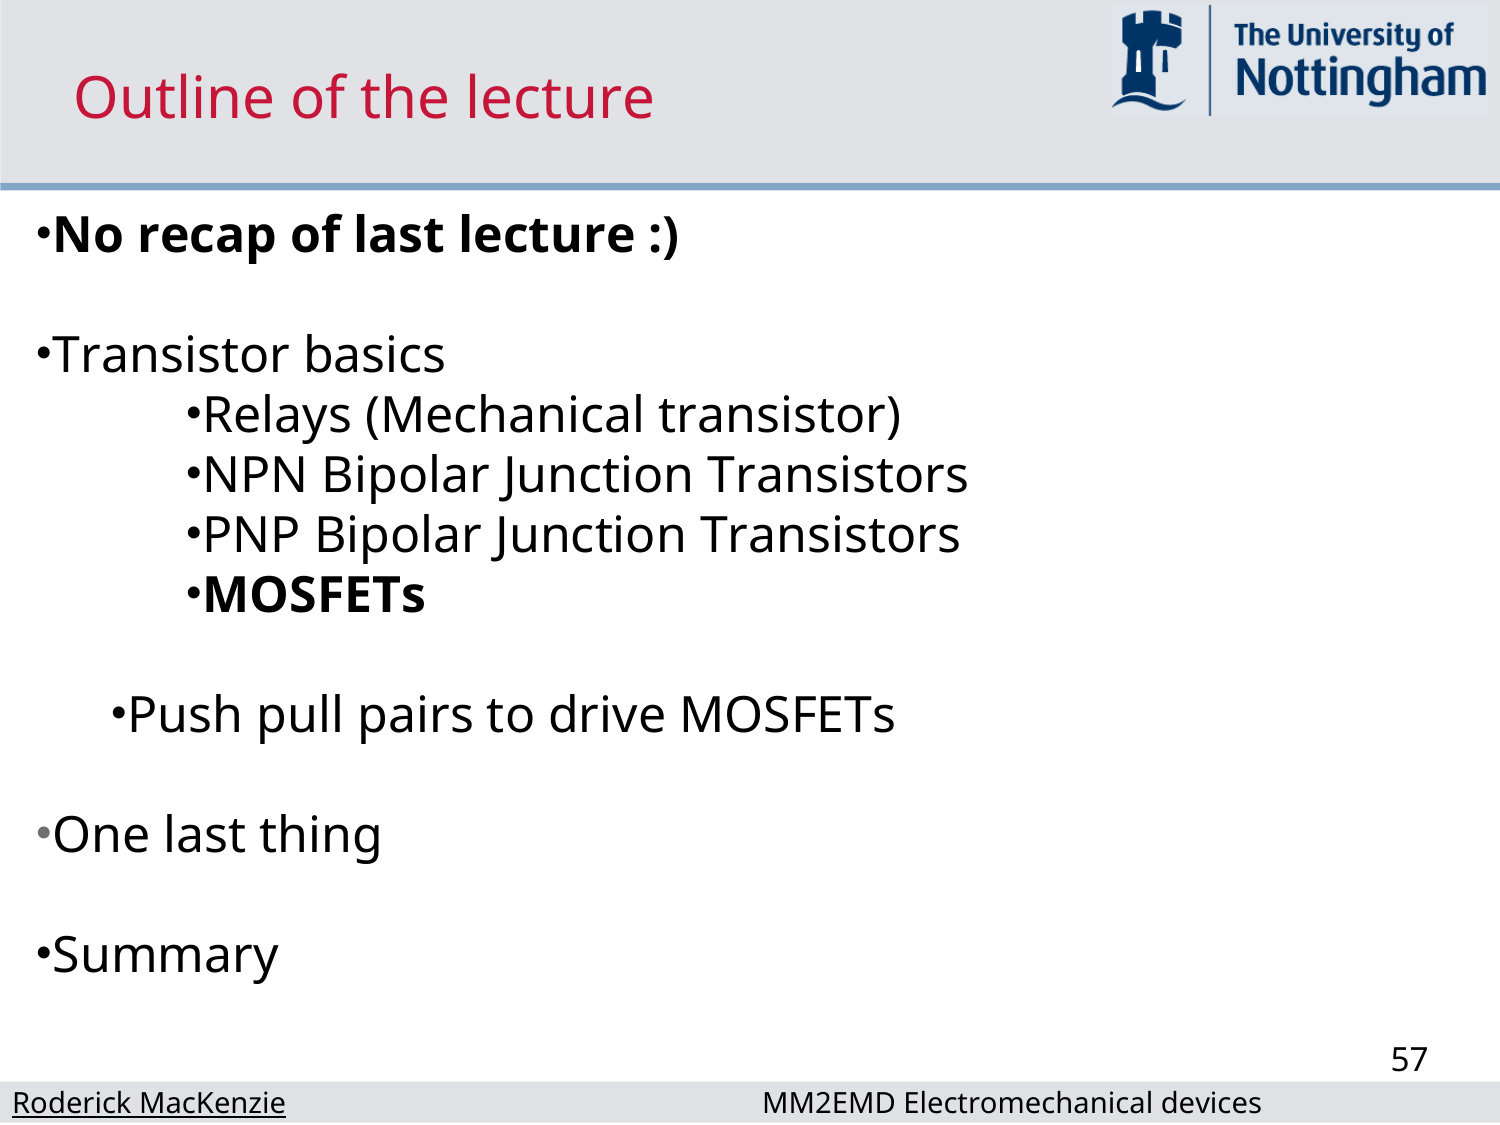

# Outline of the lecture
No recap of last lecture :)
Transistor basics
Relays (Mechanical transistor)
NPN Bipolar Junction Transistors
PNP Bipolar Junction Transistors
MOSFETs
Push pull pairs to drive MOSFETs
One last thing
Summary